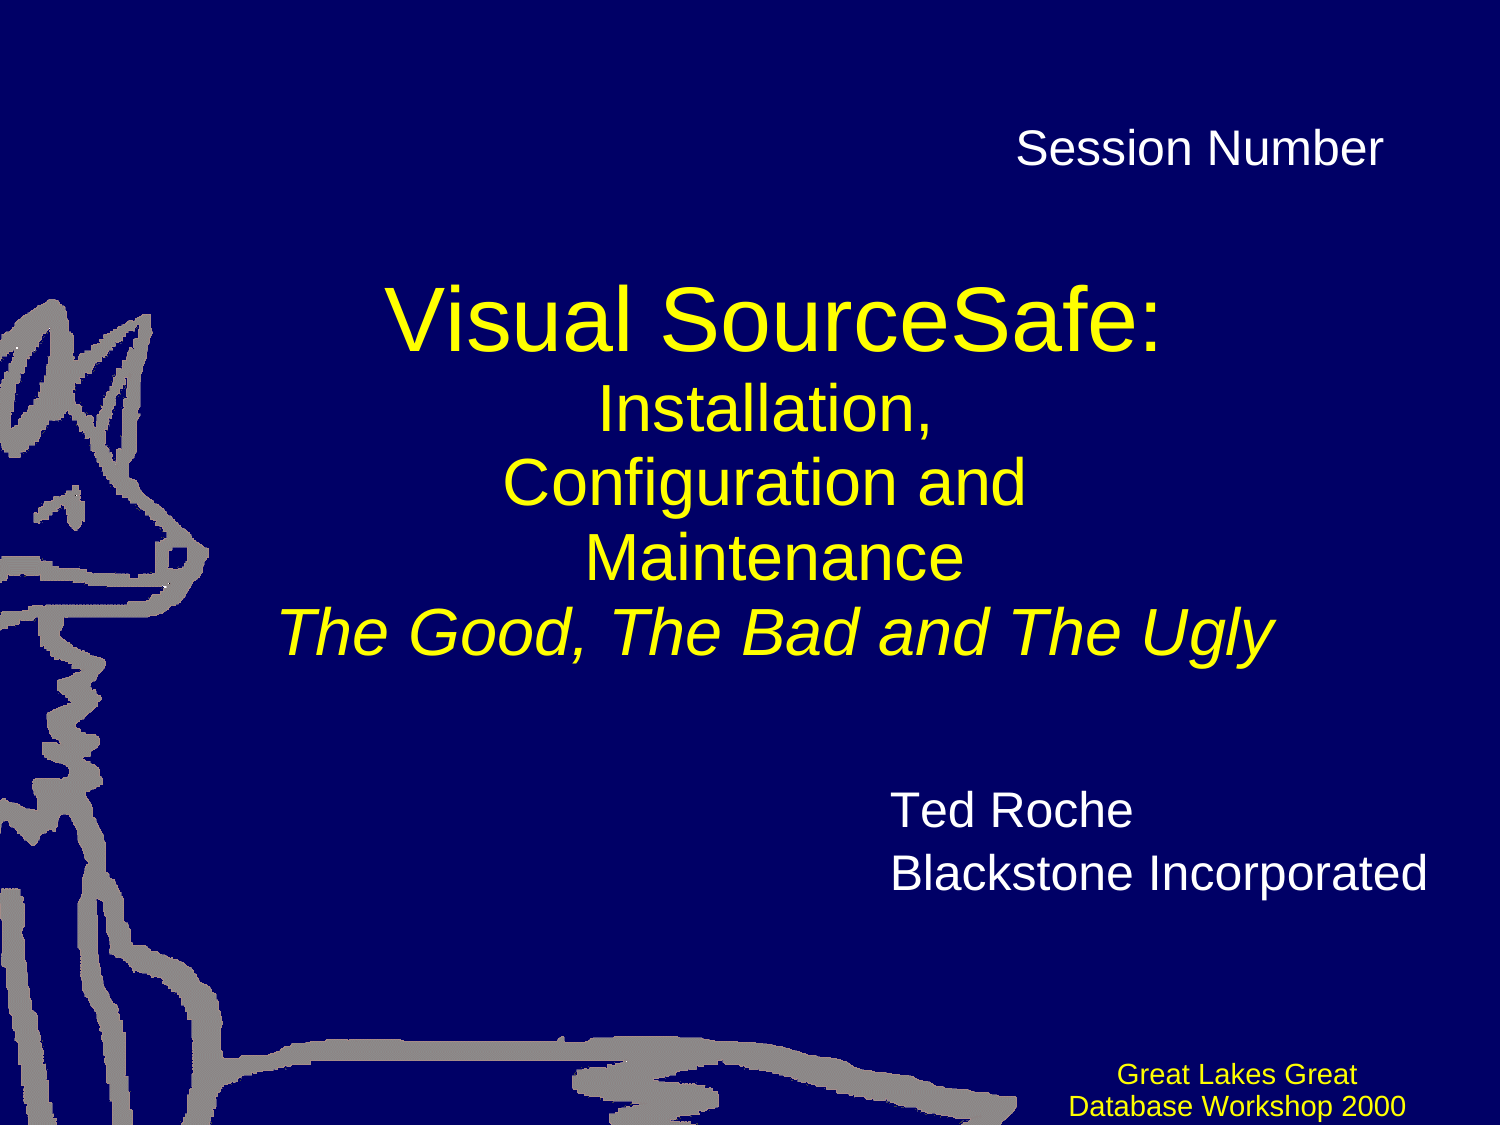

Session Number
# Visual SourceSafe: Installation, Configuration and Maintenance The Good, The Bad and The Ugly
Ted Roche
Blackstone Incorporated